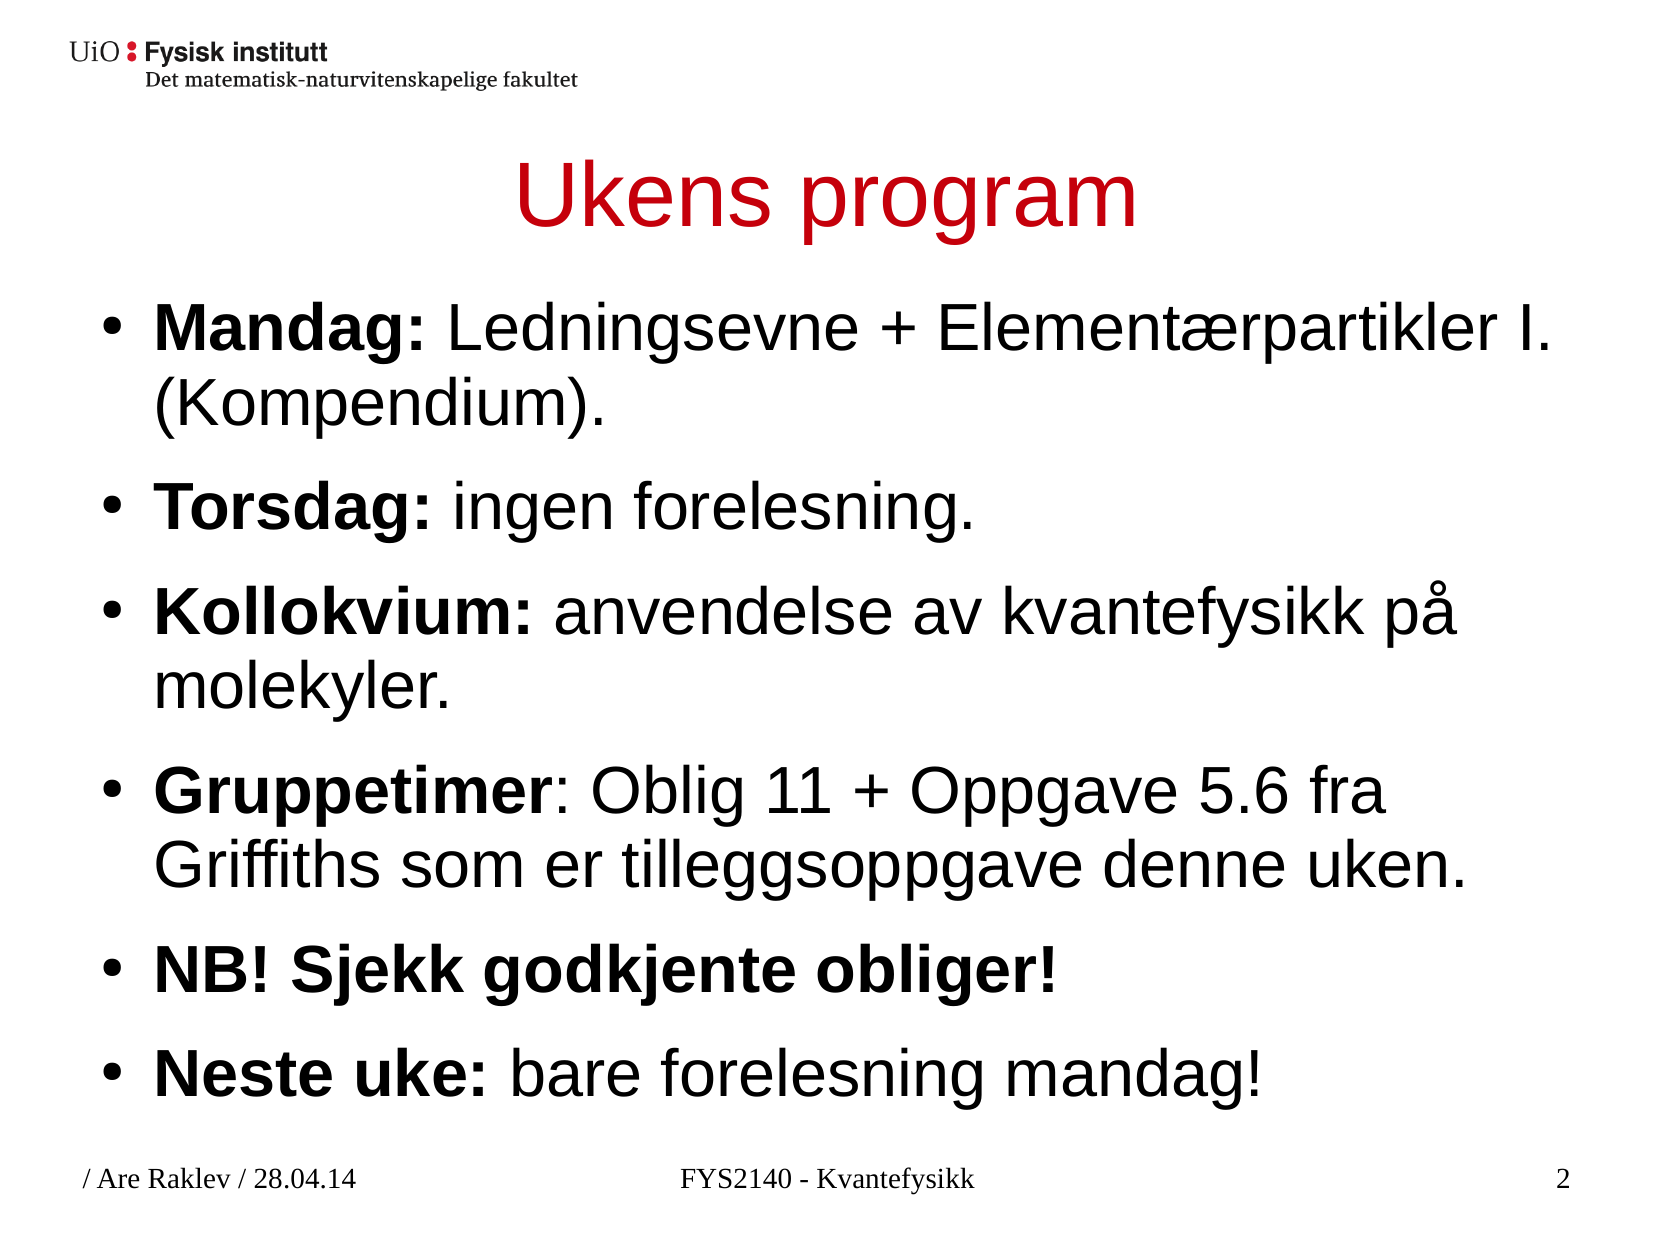

# Ukens program
Mandag: Ledningsevne + Elementærpartikler I. (Kompendium).
Torsdag: ingen forelesning.
Kollokvium: anvendelse av kvantefysikk på molekyler.
Gruppetimer: Oblig 11 + Oppgave 5.6 fra Griffiths som er tilleggsoppgave denne uken.
NB! Sjekk godkjente obliger!
Neste uke: bare forelesning mandag!
/ Are Raklev / 28.04.14
FYS2140 - Kvantefysikk
2